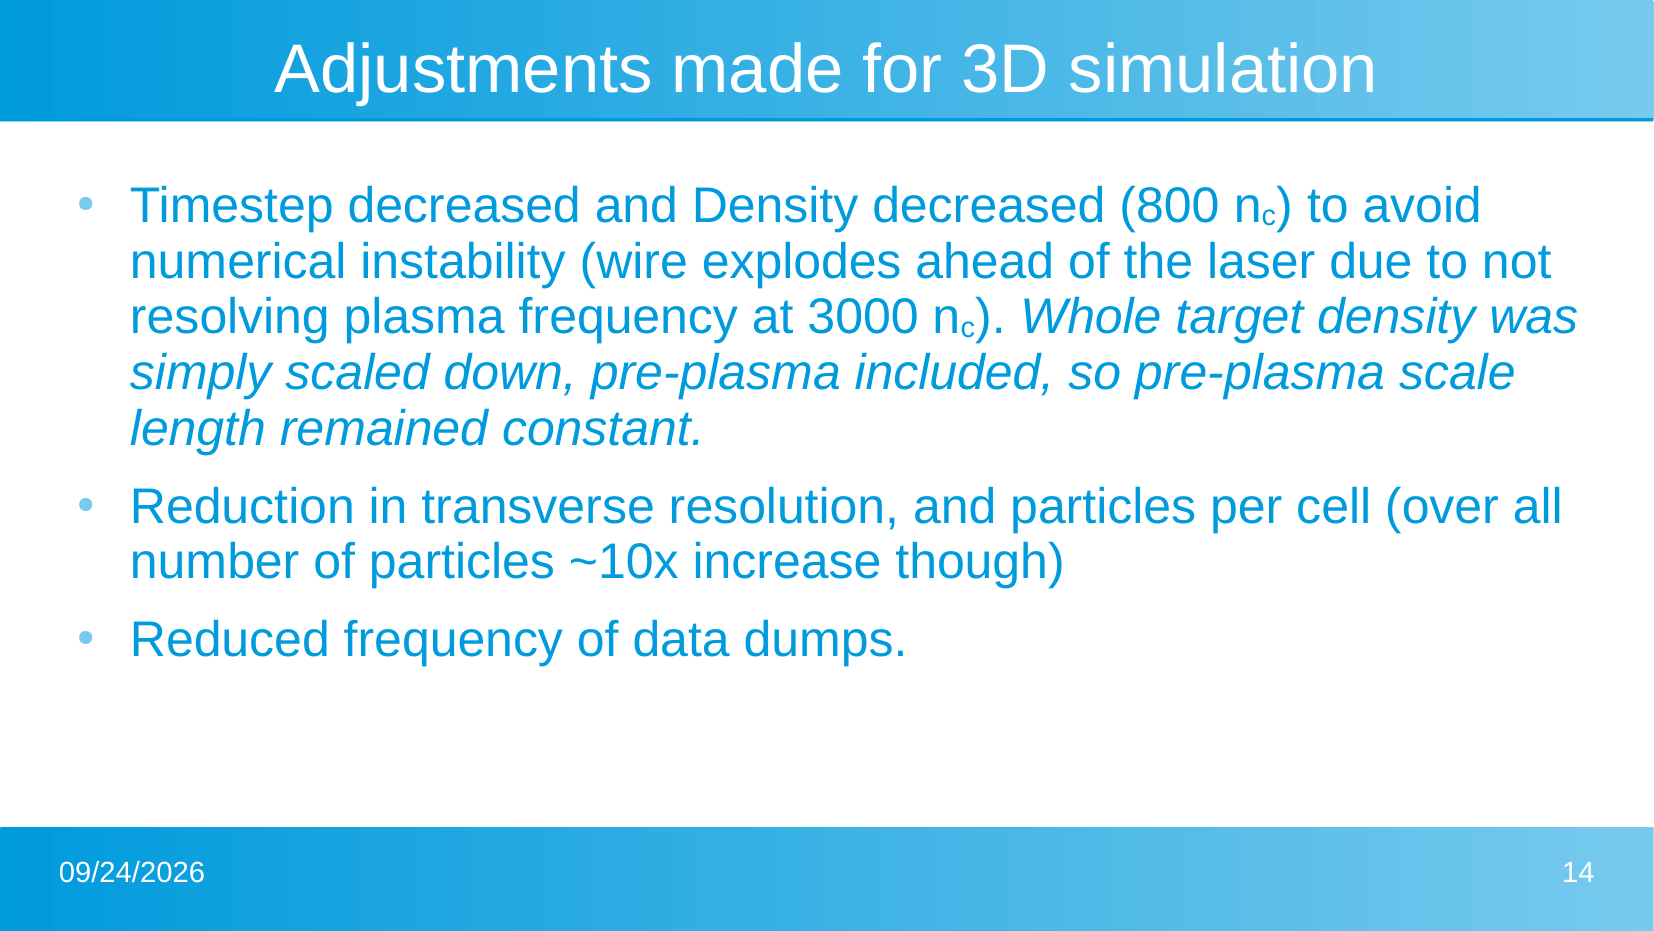

# Adjustments made for 3D simulation
Timestep decreased and Density decreased (800 nc) to avoid numerical instability (wire explodes ahead of the laser due to not resolving plasma frequency at 3000 nc). Whole target density was simply scaled down, pre-plasma included, so pre-plasma scale length remained constant.
Reduction in transverse resolution, and particles per cell (over all number of particles ~10x increase though)
Reduced frequency of data dumps.
14